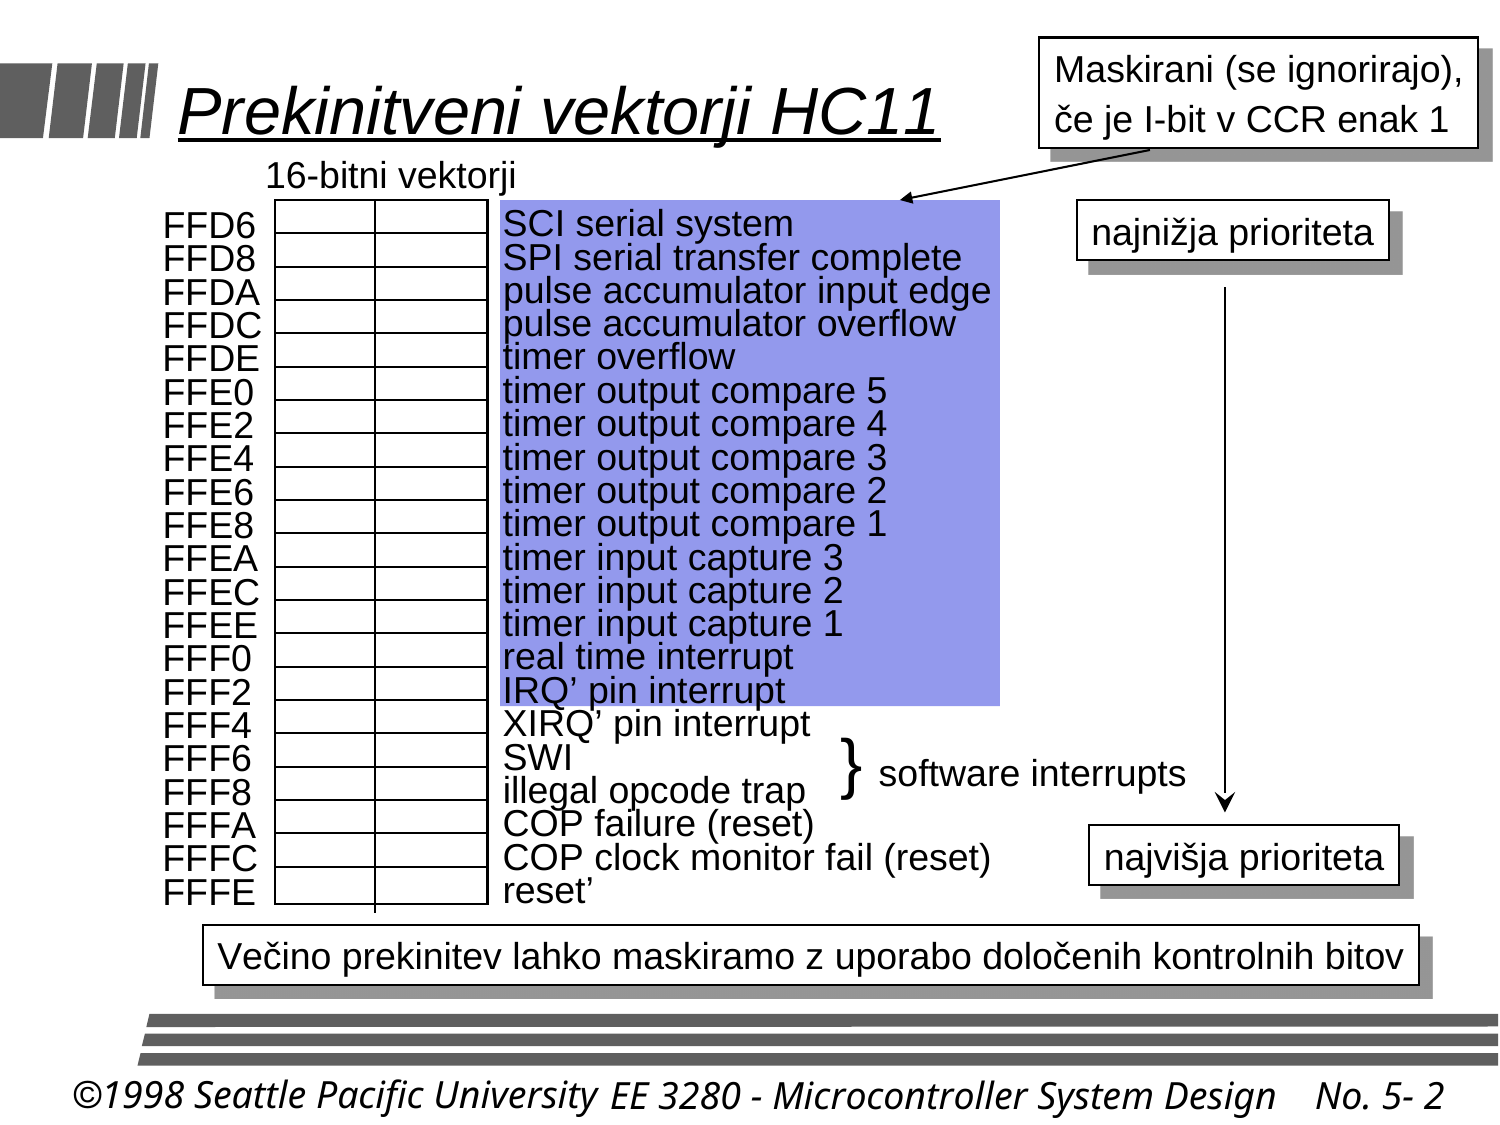

Maskirani (se ignorirajo),
če je I-bit v CCR enak 1
# Prekinitveni vektorji HC11
16-bitni vektorji
SCI serial system
FFD6
najnižja prioriteta
SPI serial transfer complete
FFD8
pulse accumulator input edge
FFDA
pulse accumulator overflow
FFDC
timer overflow
FFDE
timer output compare 5
FFE0
timer output compare 4
FFE2
timer output compare 3
FFE4
timer output compare 2
FFE6
timer output compare 1
FFE8
timer input capture 3
FFEA
timer input capture 2
FFEC
timer input capture 1
FFEE
real time interrupt
FFF0
IRQ’ pin interrupt
FFF2
XIRQ’ pin interrupt
FFF4
} software interrupts
SWI
FFF6
illegal opcode trap
FFF8
COP failure (reset)
FFFA
COP clock monitor fail (reset)
najvišja prioriteta
FFFC
reset’
FFFE
Večino prekinitev lahko maskiramo z uporabo določenih kontrolnih bitov